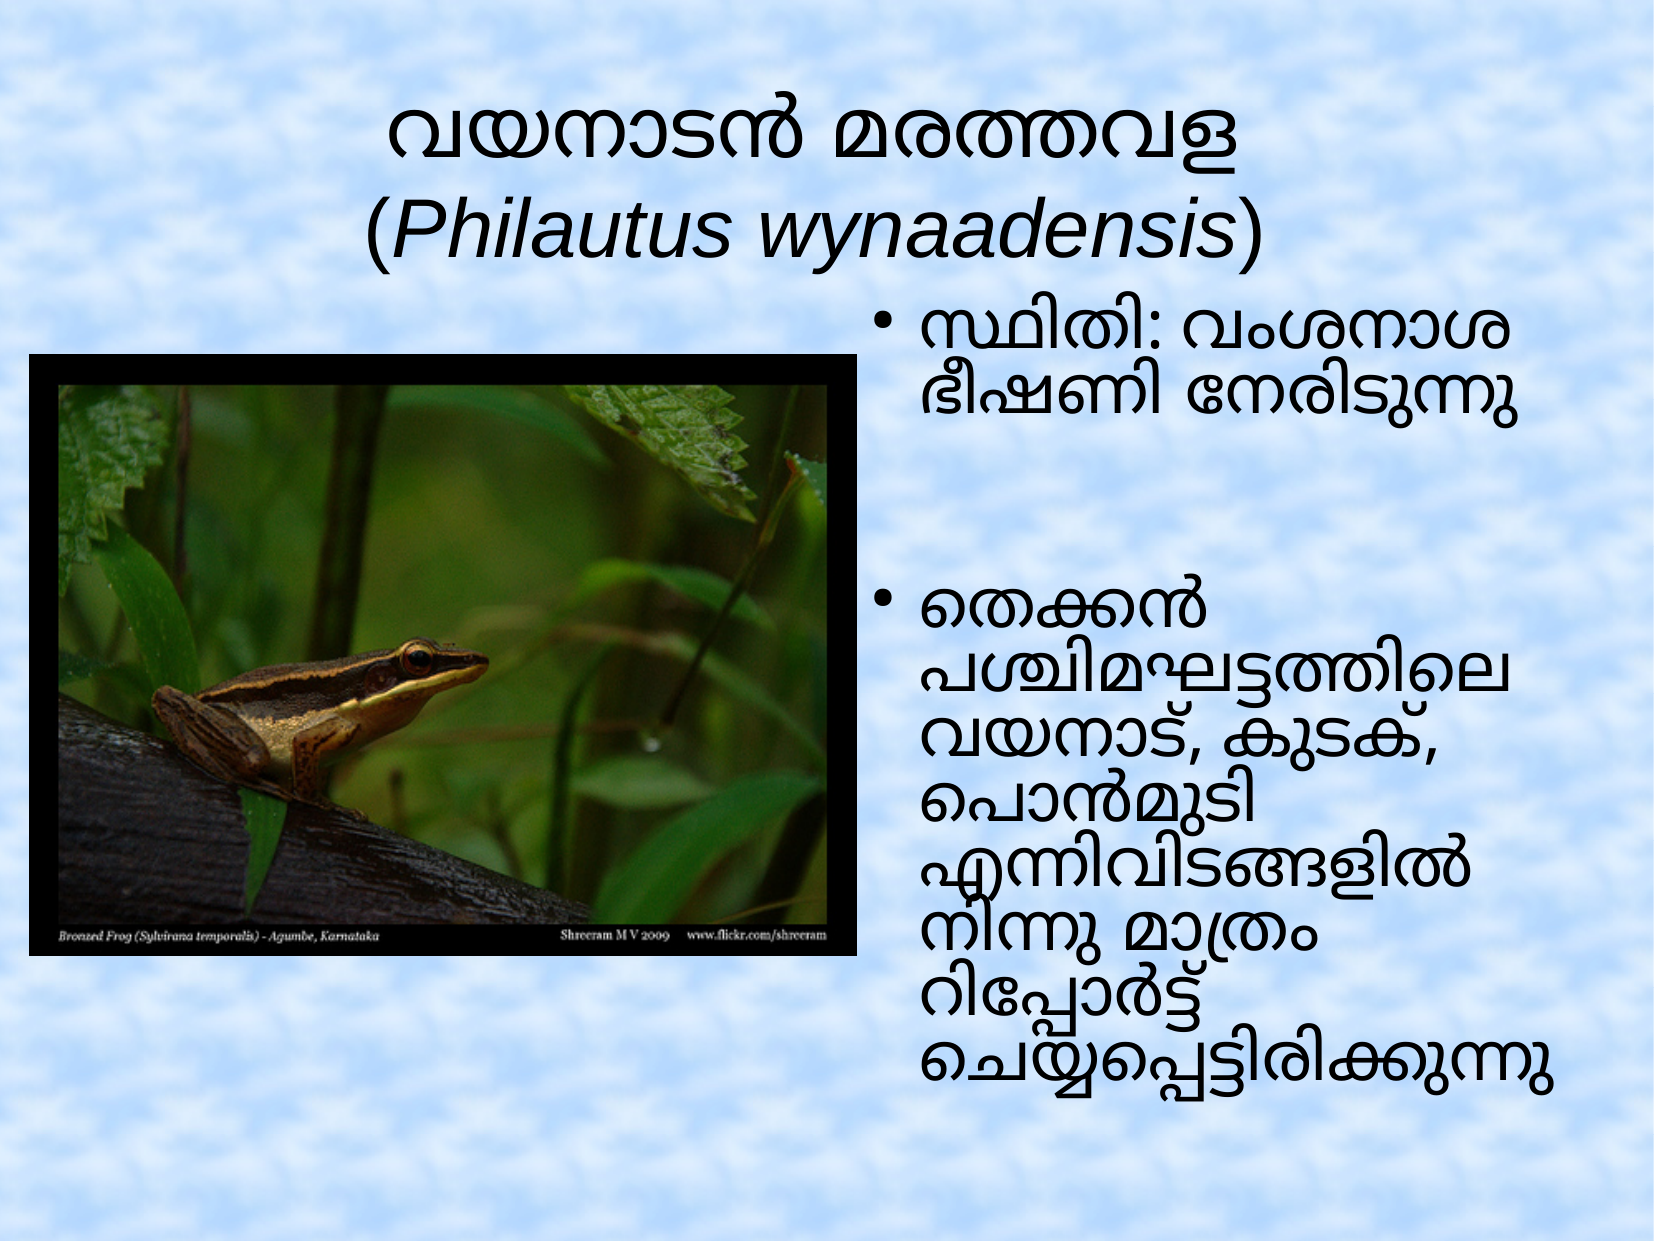

# വയനാടന്‍ മരത്തവള (Philautus wynaadensis)
സ്ഥിതി: വംശനാശ ഭീഷണി നേരിടുന്നു
തെക്കന്‍ പശ്ചിമഘട്ടത്തിലെ വയനാട്, കുടക്, പൊന്‍മുടി എന്നിവിടങ്ങളില്‍ നിന്നു മാത്രം റിപ്പോര്‍ട്ട് ചെയ്യപ്പെട്ടിരിക്കുന്നു